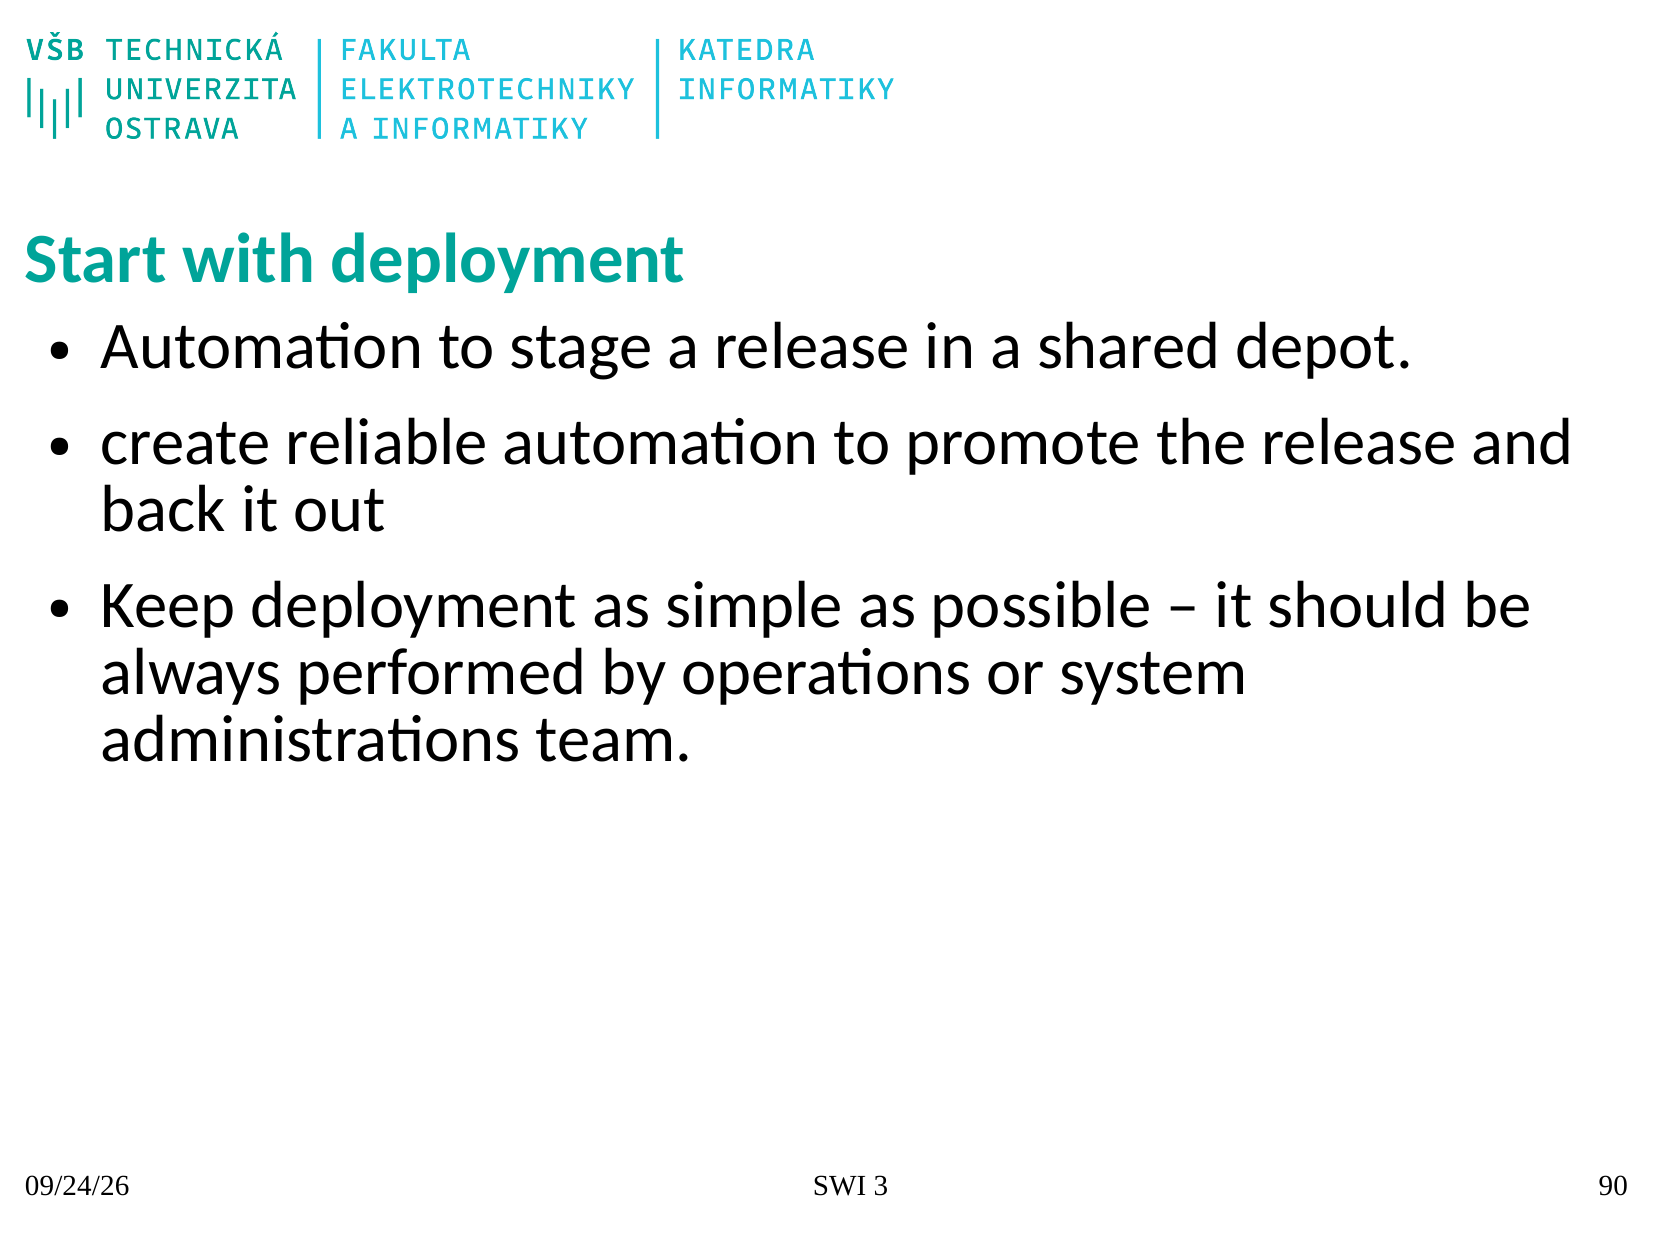

# Start with deployment
Automation to stage a release in a shared depot.
create reliable automation to promote the release and back it out
Keep deployment as simple as possible – it should be always performed by operations or system administrations team.
SWI 3
90